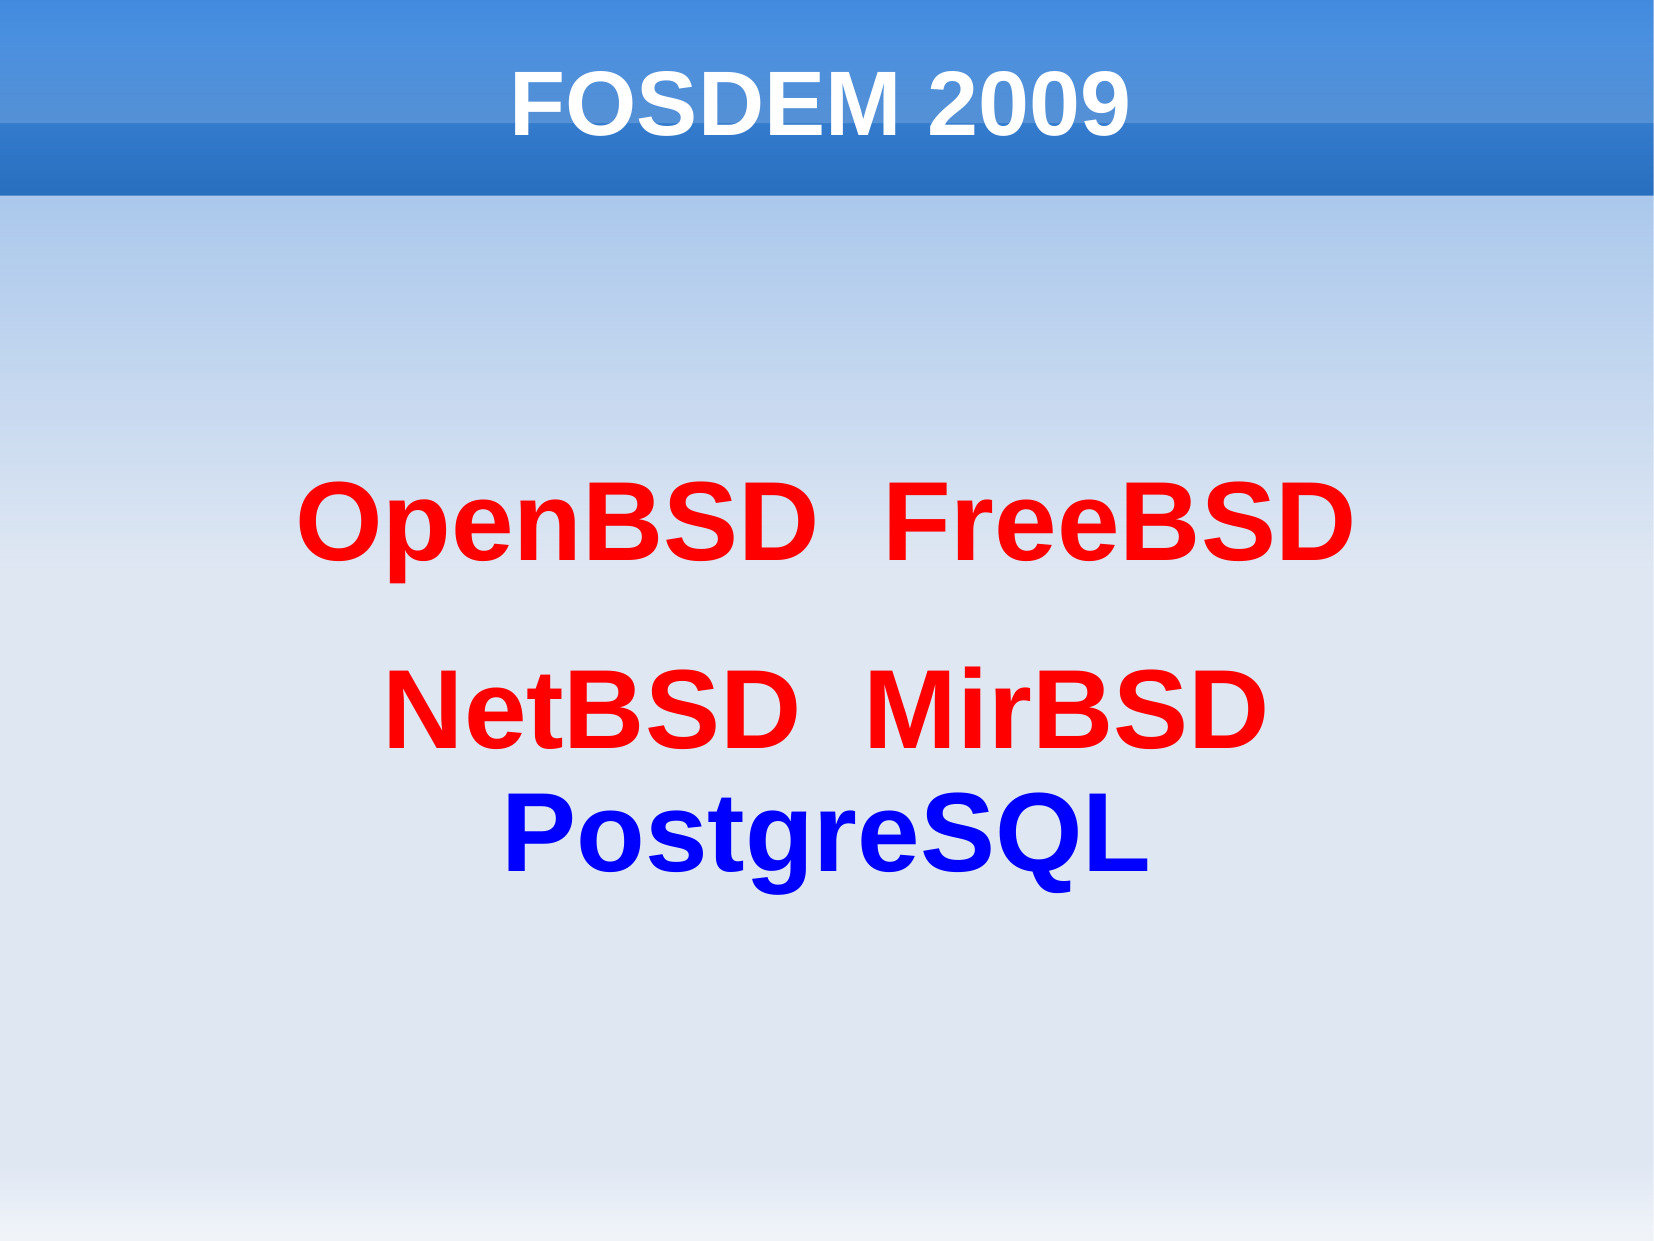

# FOSDEM 2009
OpenBSD FreeBSD
NetBSD MirBSD
PostgreSQL